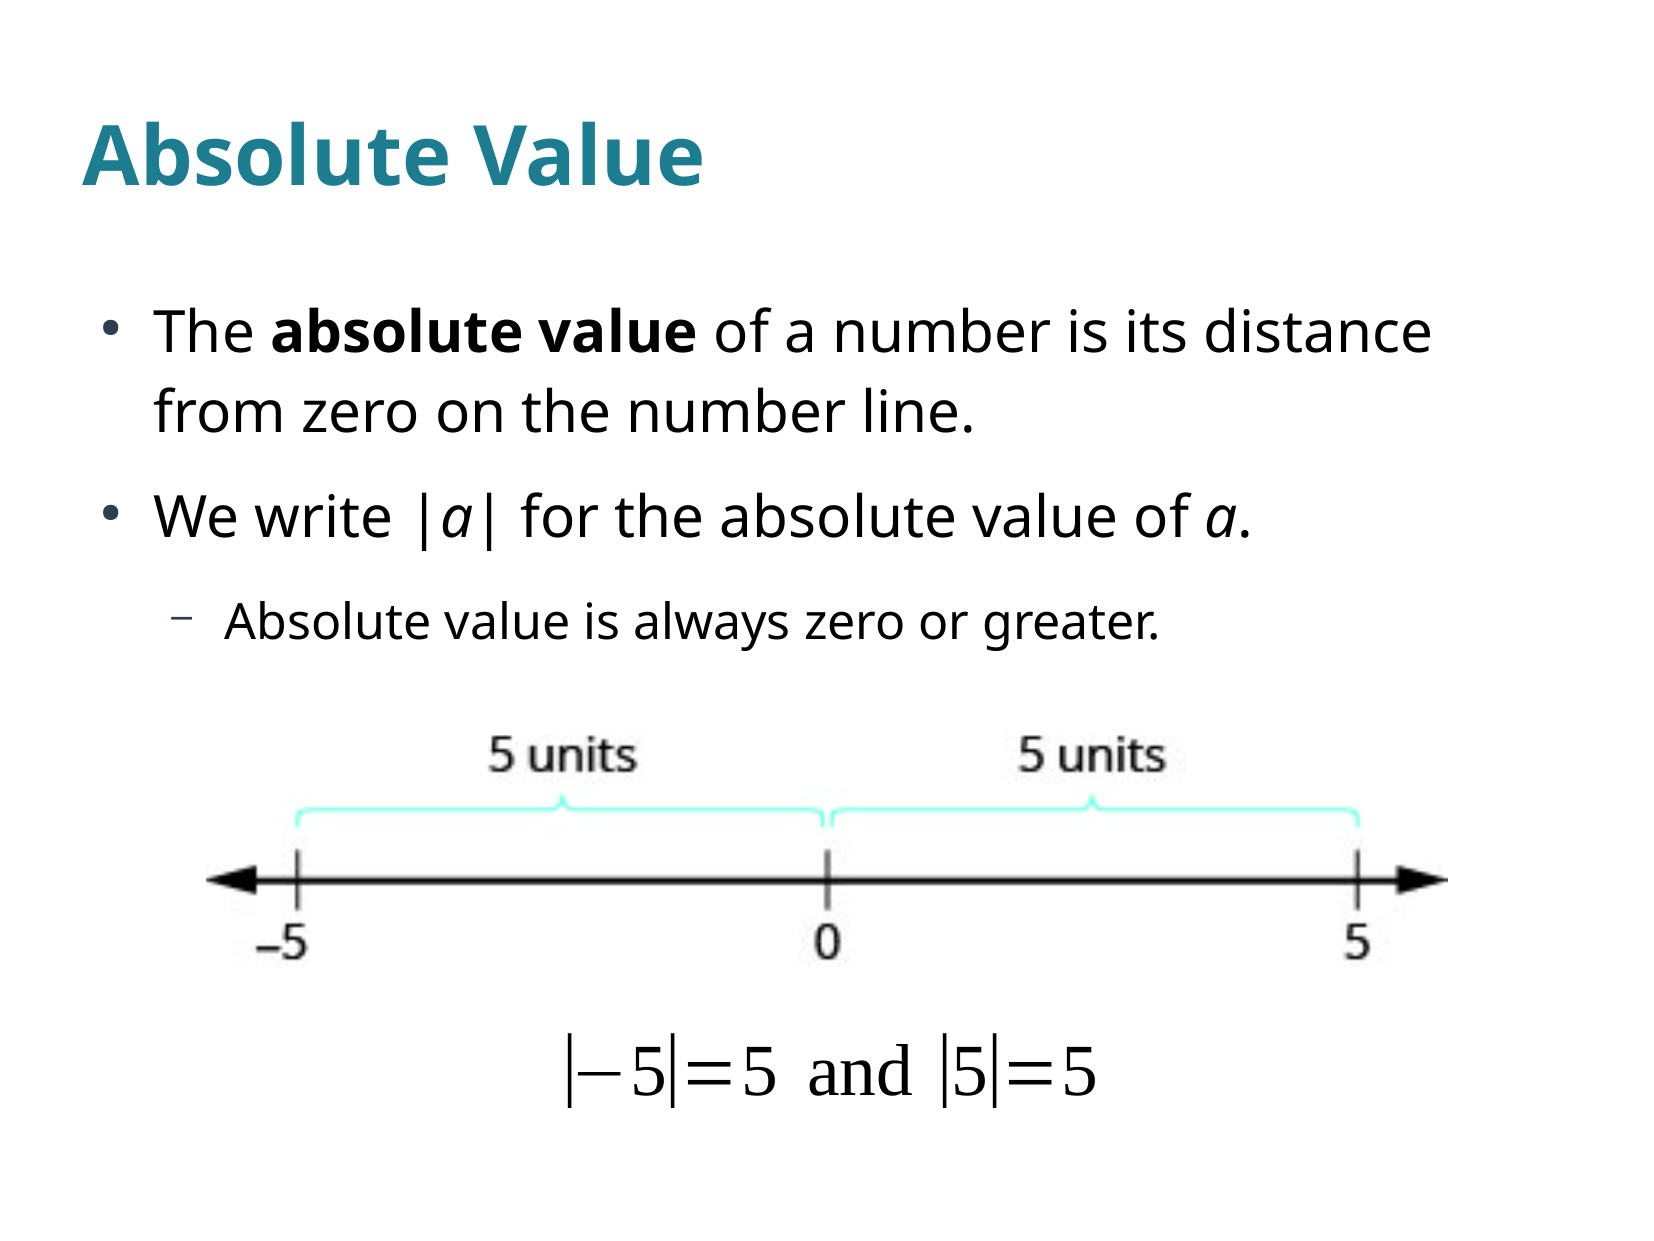

# Absolute Value
The absolute value of a number is its distance from zero on the number line.
We write |a| for the absolute value of a.
Absolute value is always zero or greater.